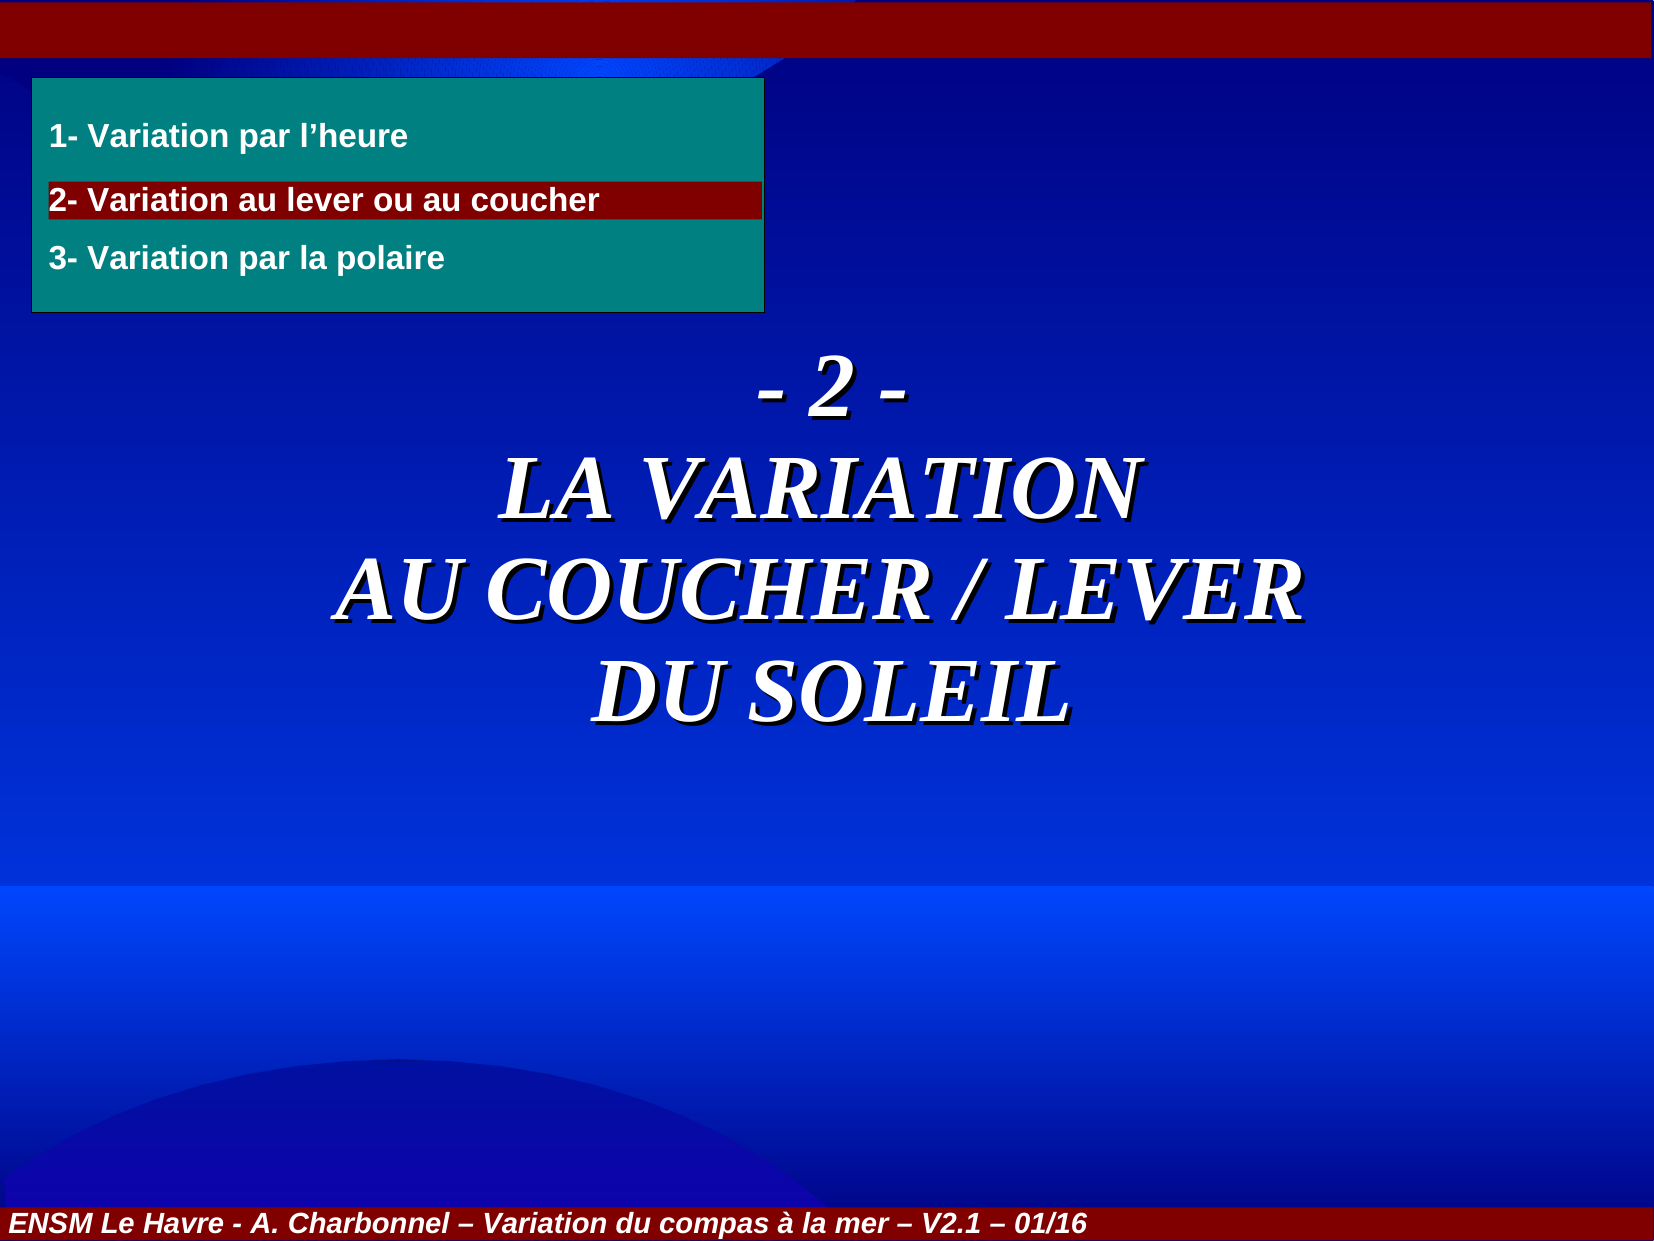

1- Variation par l’heure
2- Variation au lever ou au coucher
3- Variation par la polaire
# - 2 - LA VARIATION AU COUCHER / LEVER DU SOLEIL
 ENSM Le Havre - A. Charbonnel – Variation du compas à la mer – V2.1 – 01/16